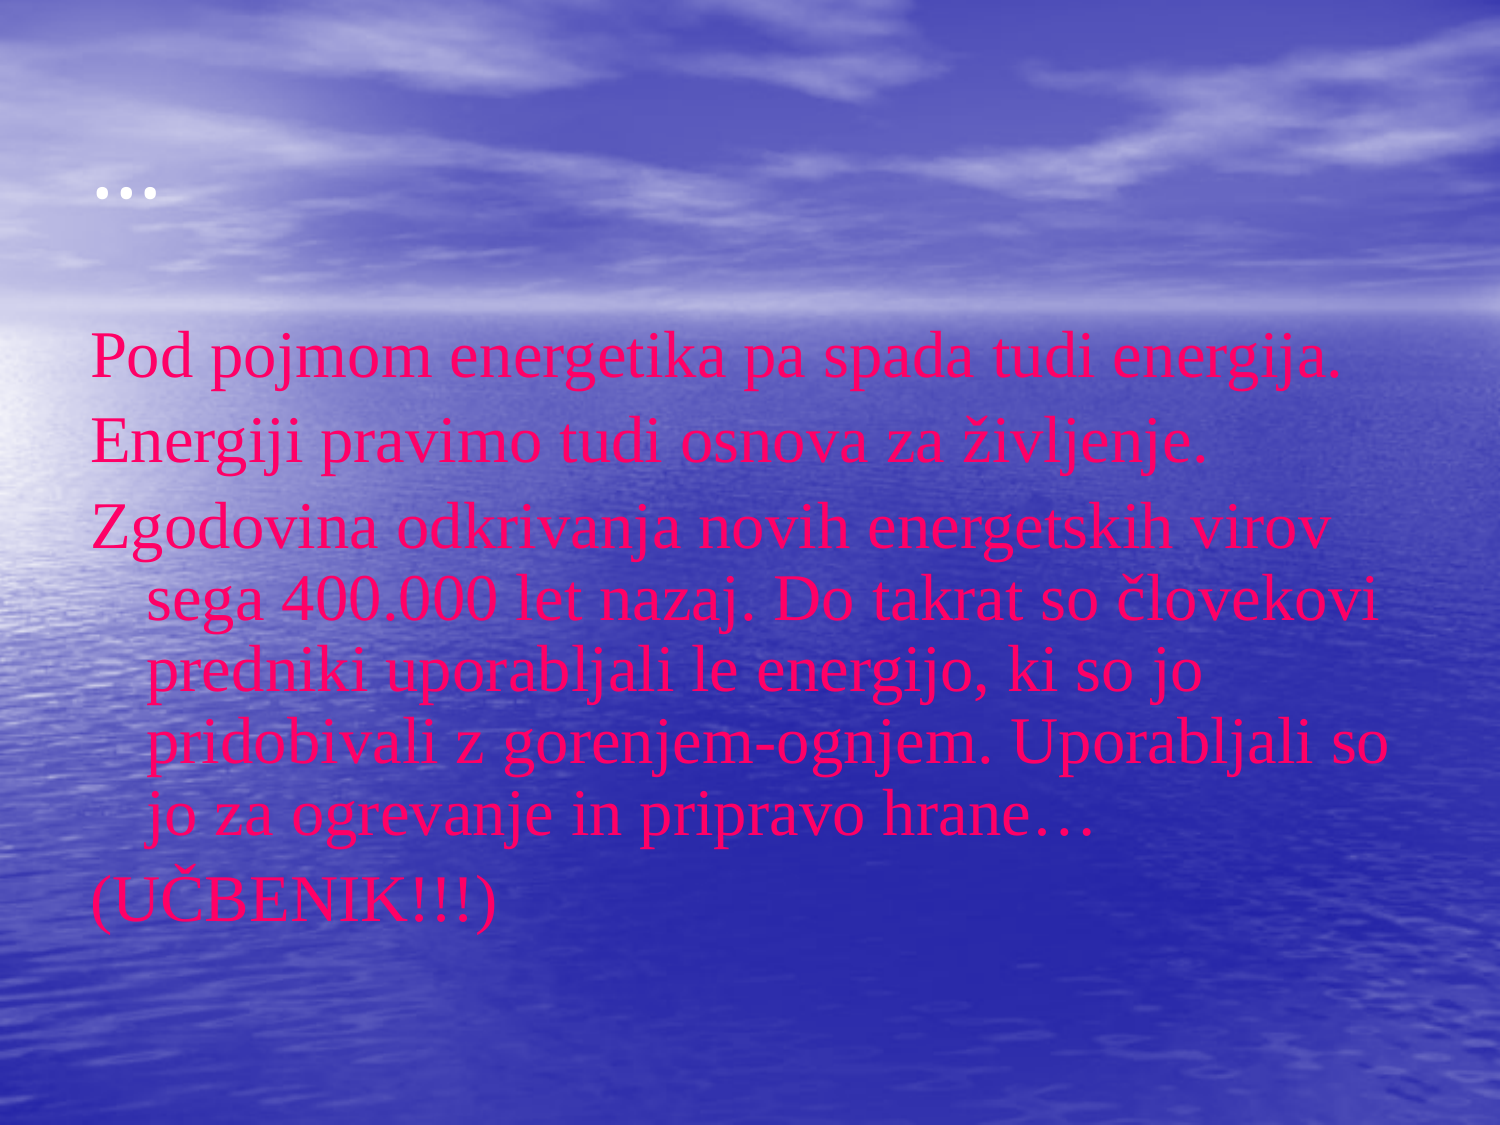

# …
Pod pojmom energetika pa spada tudi energija.
Energiji pravimo tudi osnova za življenje.
Zgodovina odkrivanja novih energetskih virov sega 400.000 let nazaj. Do takrat so človekovi predniki uporabljali le energijo, ki so jo pridobivali z gorenjem-ognjem. Uporabljali so jo za ogrevanje in pripravo hrane…
(UČBENIK!!!)